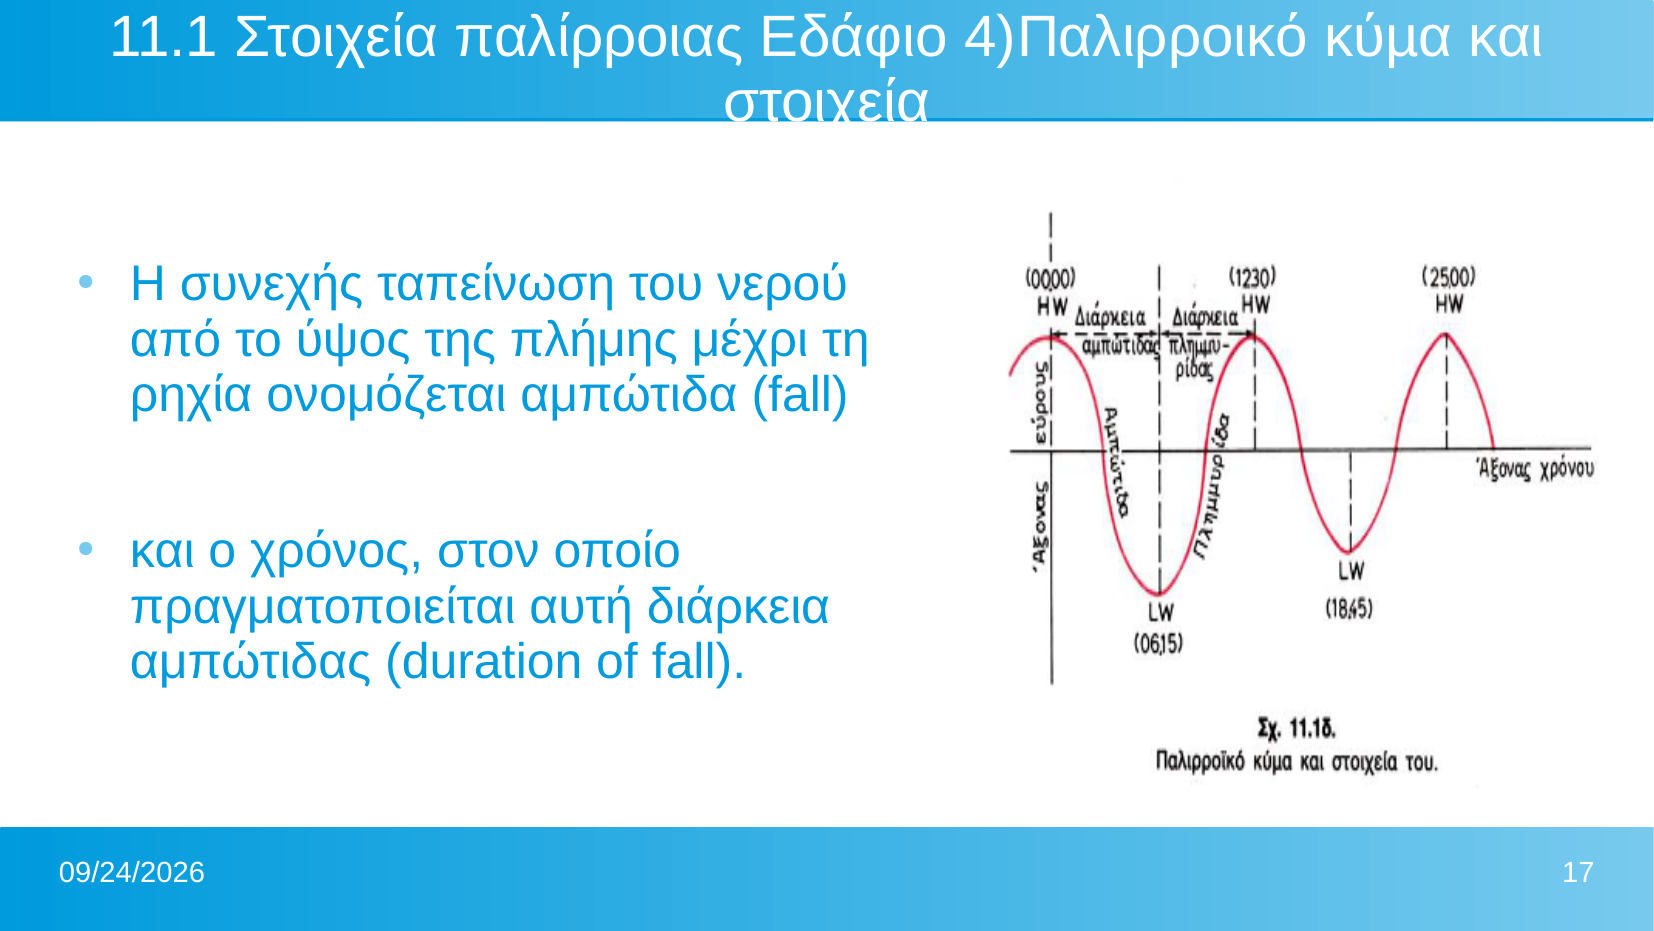

# 11.1 Στοιχεία παλίρροιας Εδάφιο 4)Παλιρροικό κύµα και στοιχεία
Η συνεχής ταπείνωση του νερού από το ύψος της πλήμης μέχρι τη ρηχία ονομόζεται αμπώτιδα (fall)
και ο χρόνος, στον οποίο πραγματοποιείται αυτή διάρκεια αμπώτιδας (duration of fall).
17